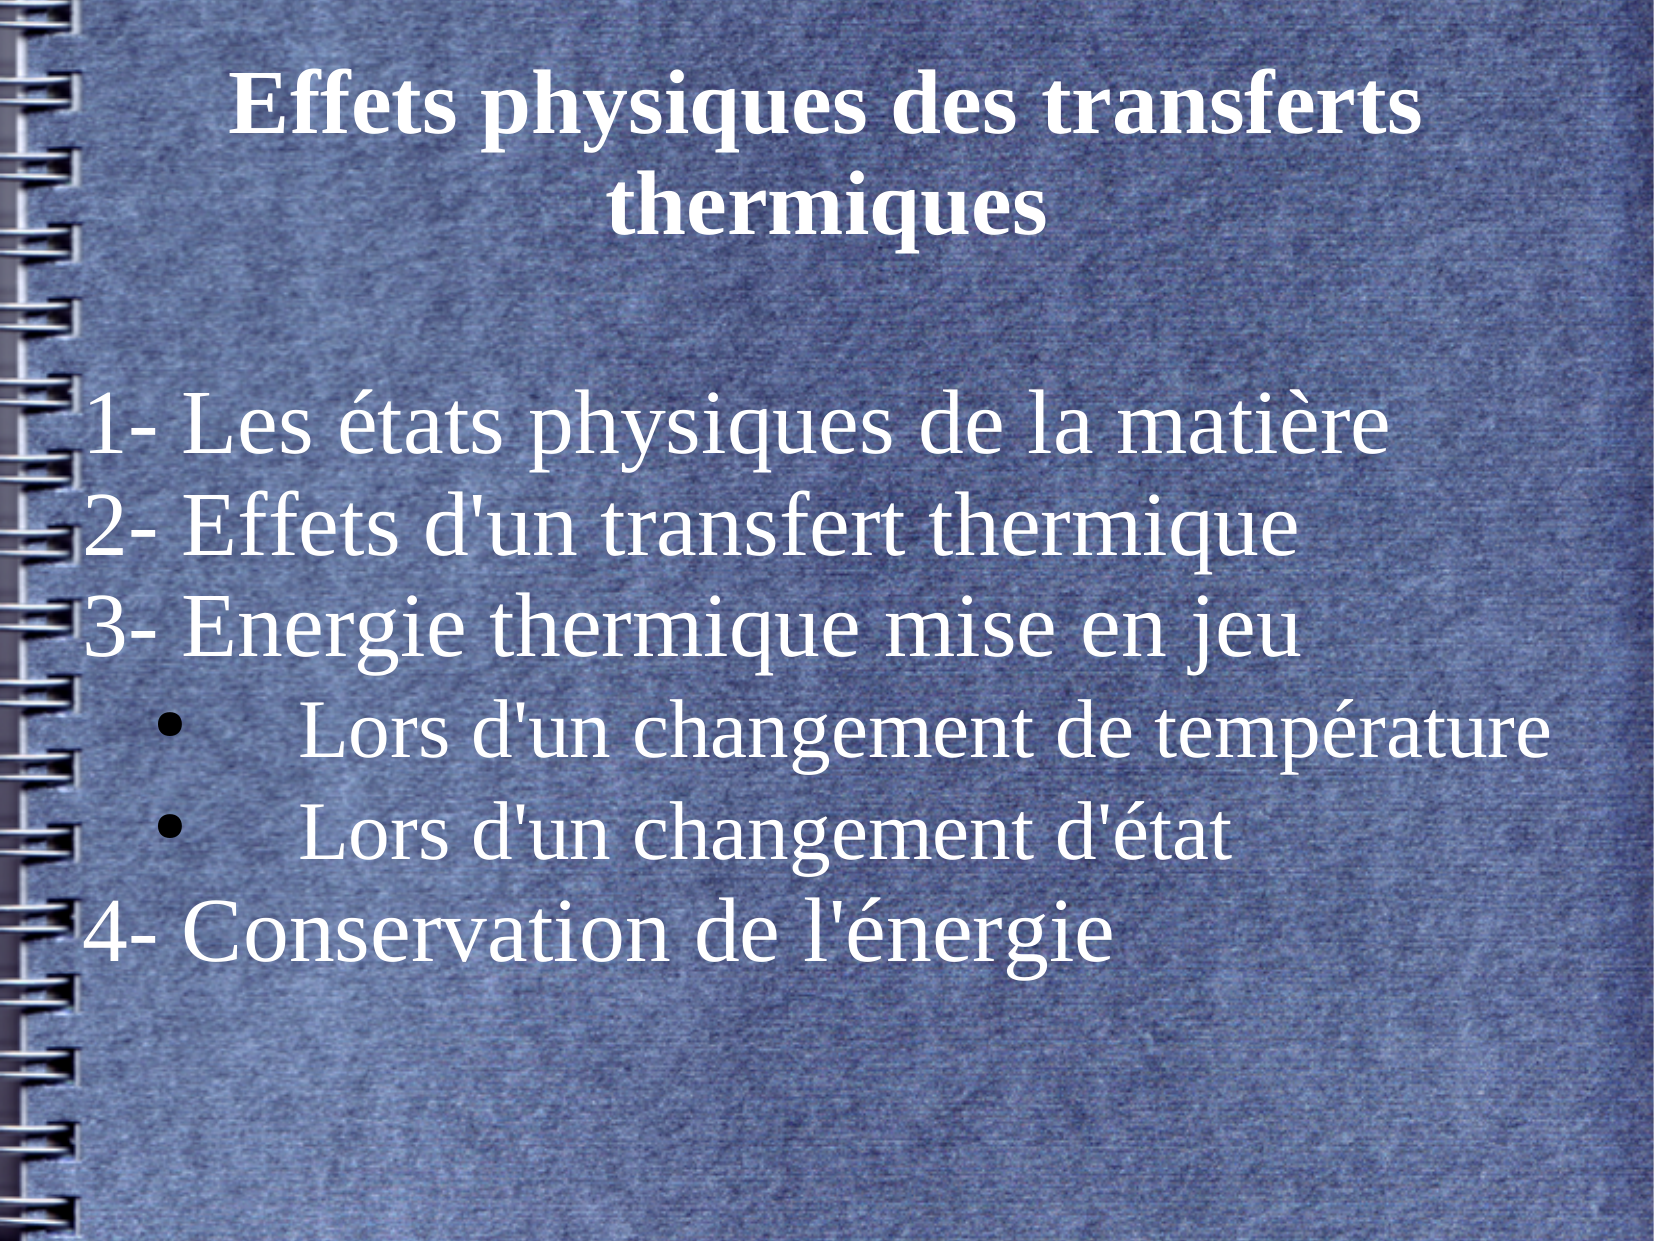

# Effets physiques des transferts thermiques
1- Les états physiques de la matière
2- Effets d'un transfert thermique
3- Energie thermique mise en jeu
	Lors d'un changement de température
 	Lors d'un changement d'état
4- Conservation de l'énergie